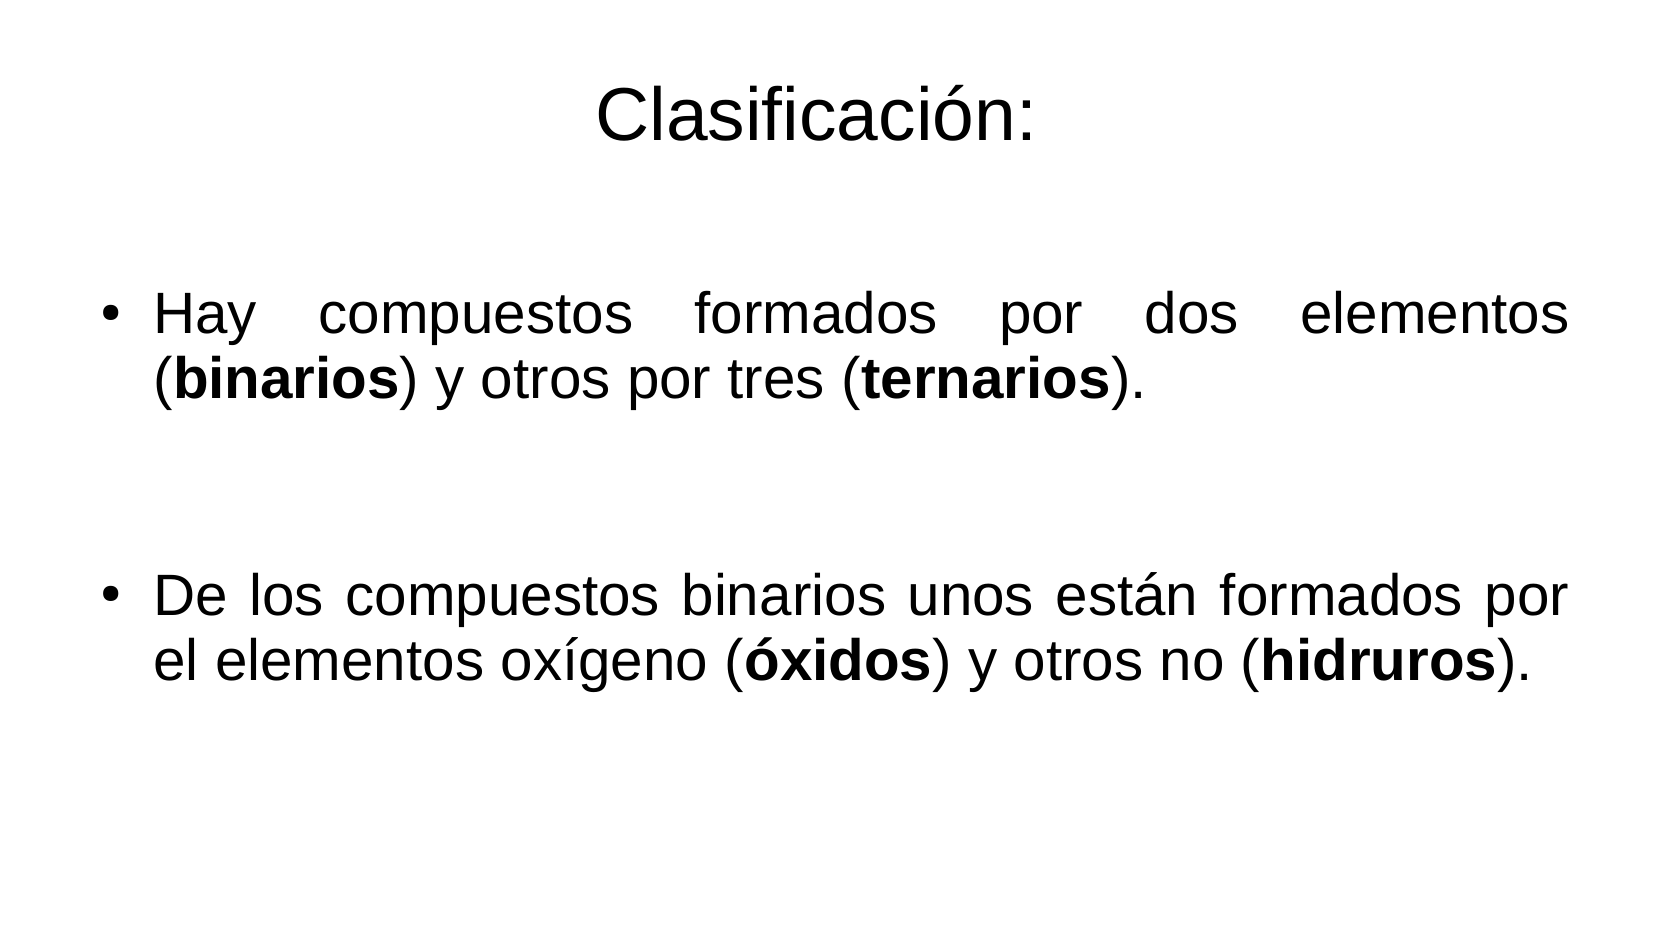

# Clasificación:
Hay compuestos formados por dos elementos (binarios) y otros por tres (ternarios).
De los compuestos binarios unos están formados por el elementos oxígeno (óxidos) y otros no (hidruros).